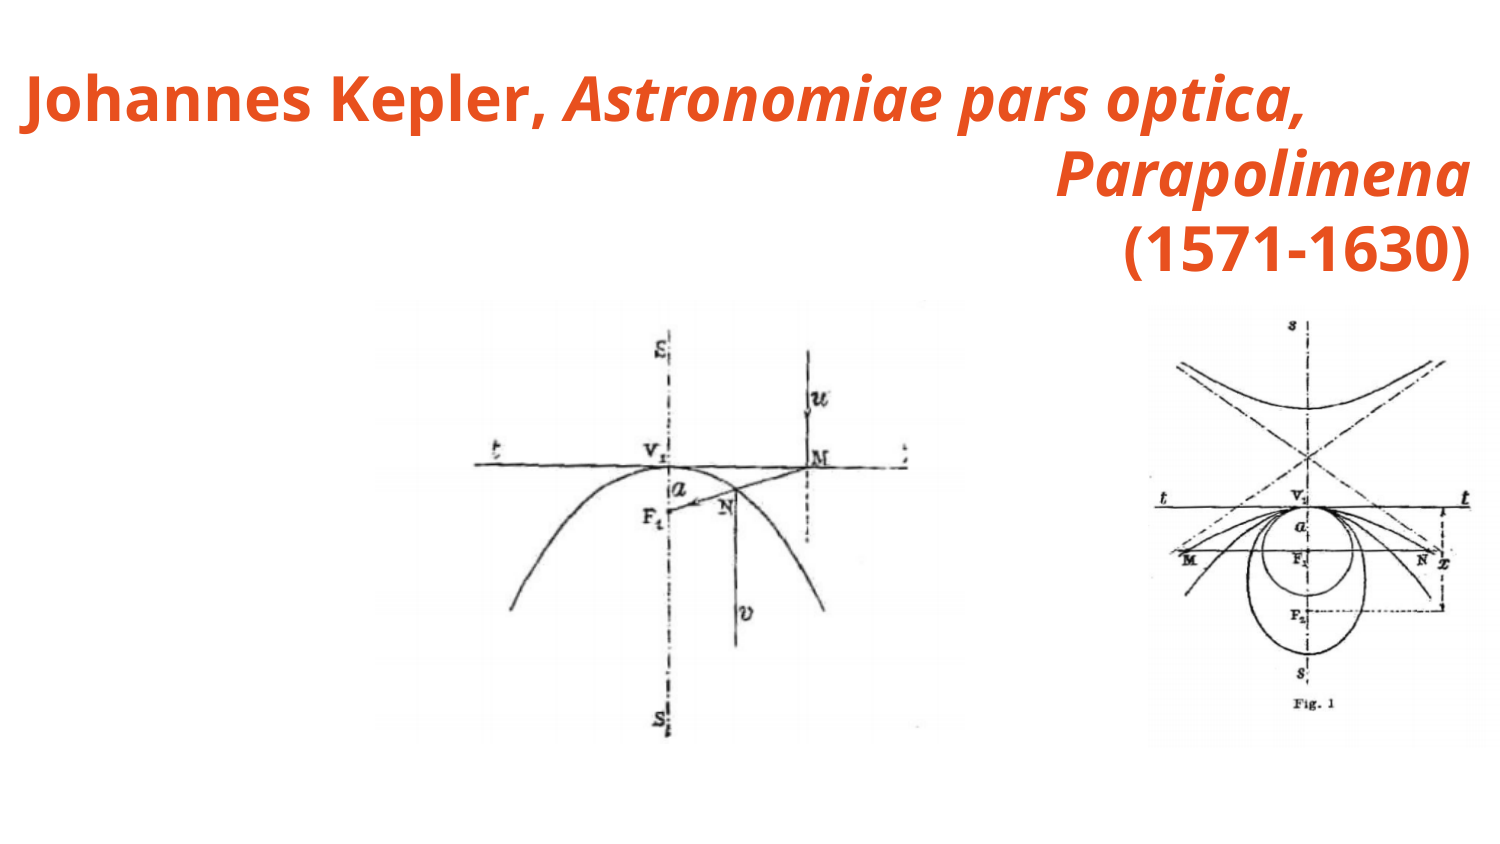

Johannes Kepler, Astronomiae pars optica, Parapolimena (1571-1630)